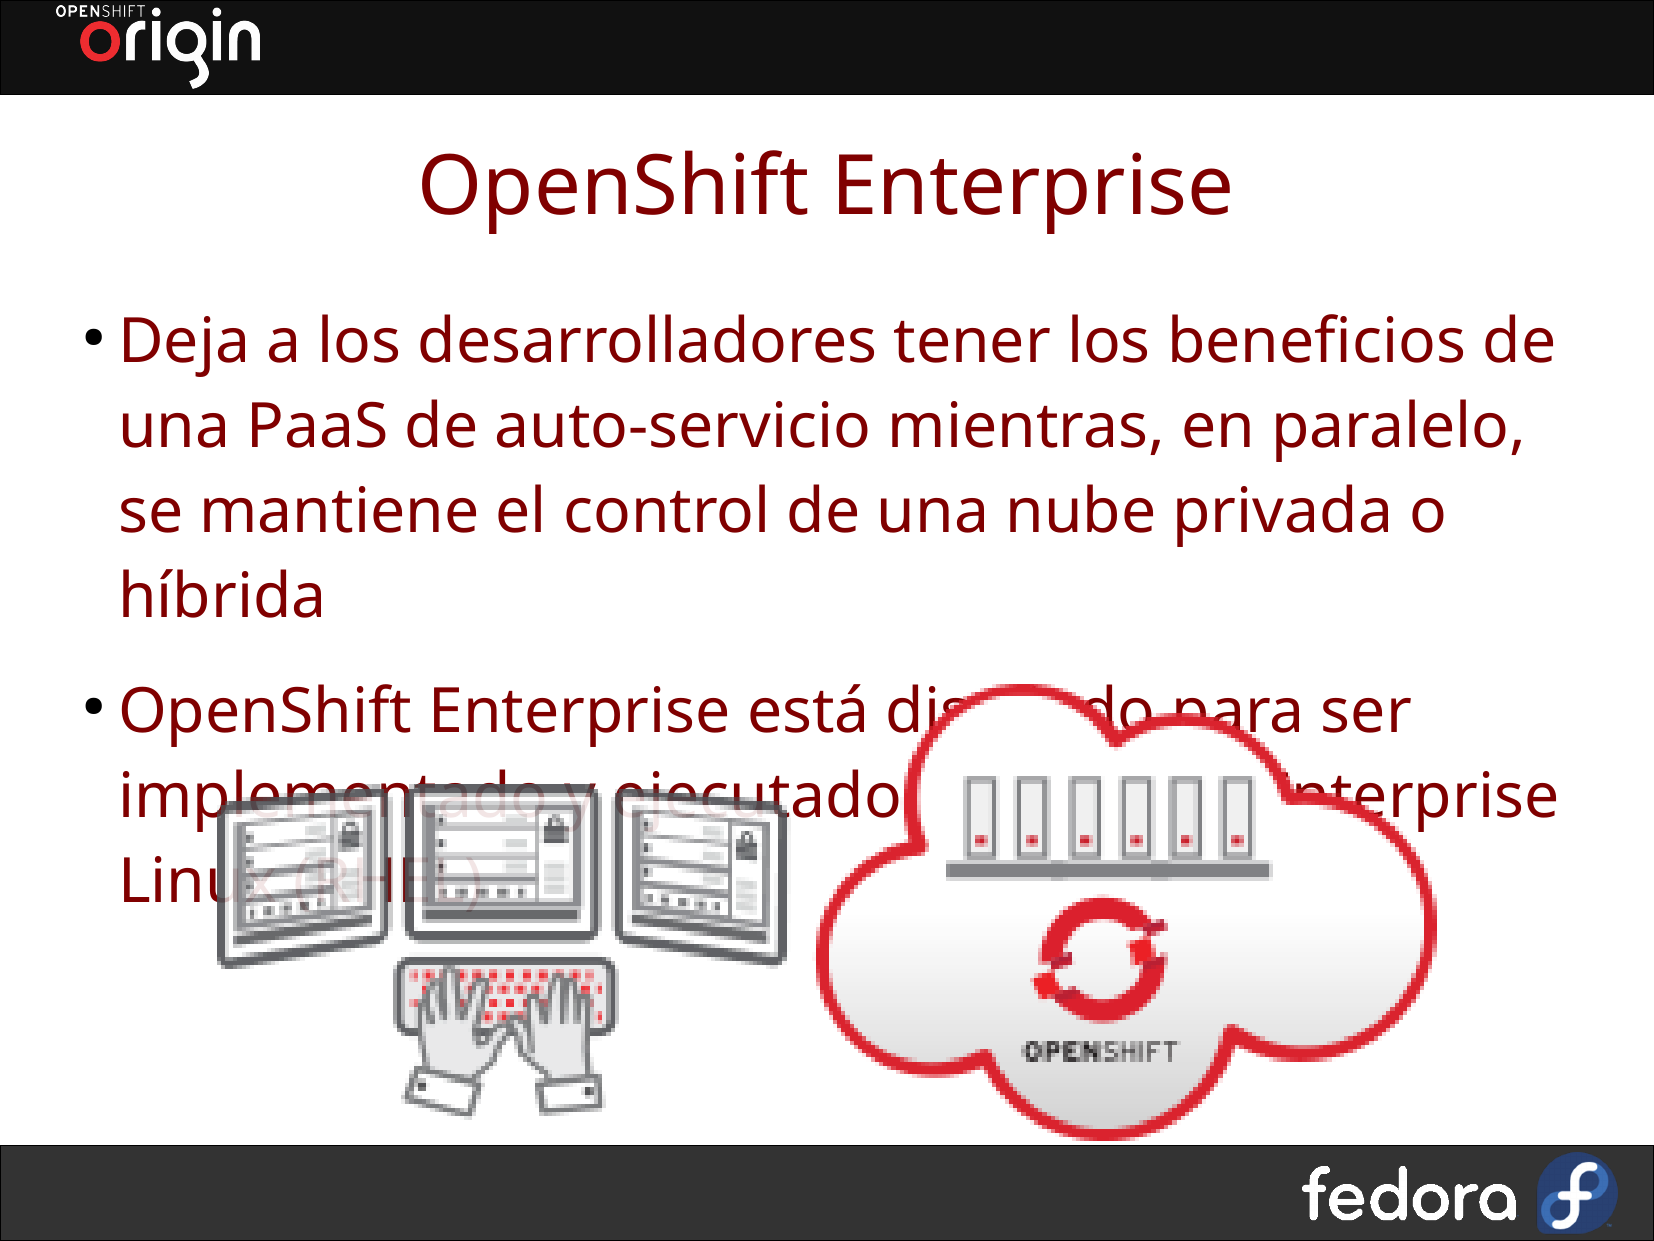

# OpenShift Enterprise
Deja a los desarrolladores tener los beneficios de una PaaS de auto-servicio mientras, en paralelo, se mantiene el control de una nube privada o híbrida
OpenShift Enterprise está diseñado para ser implementado y ejecutado en Red Hat Enterprise Linux (RHEL)